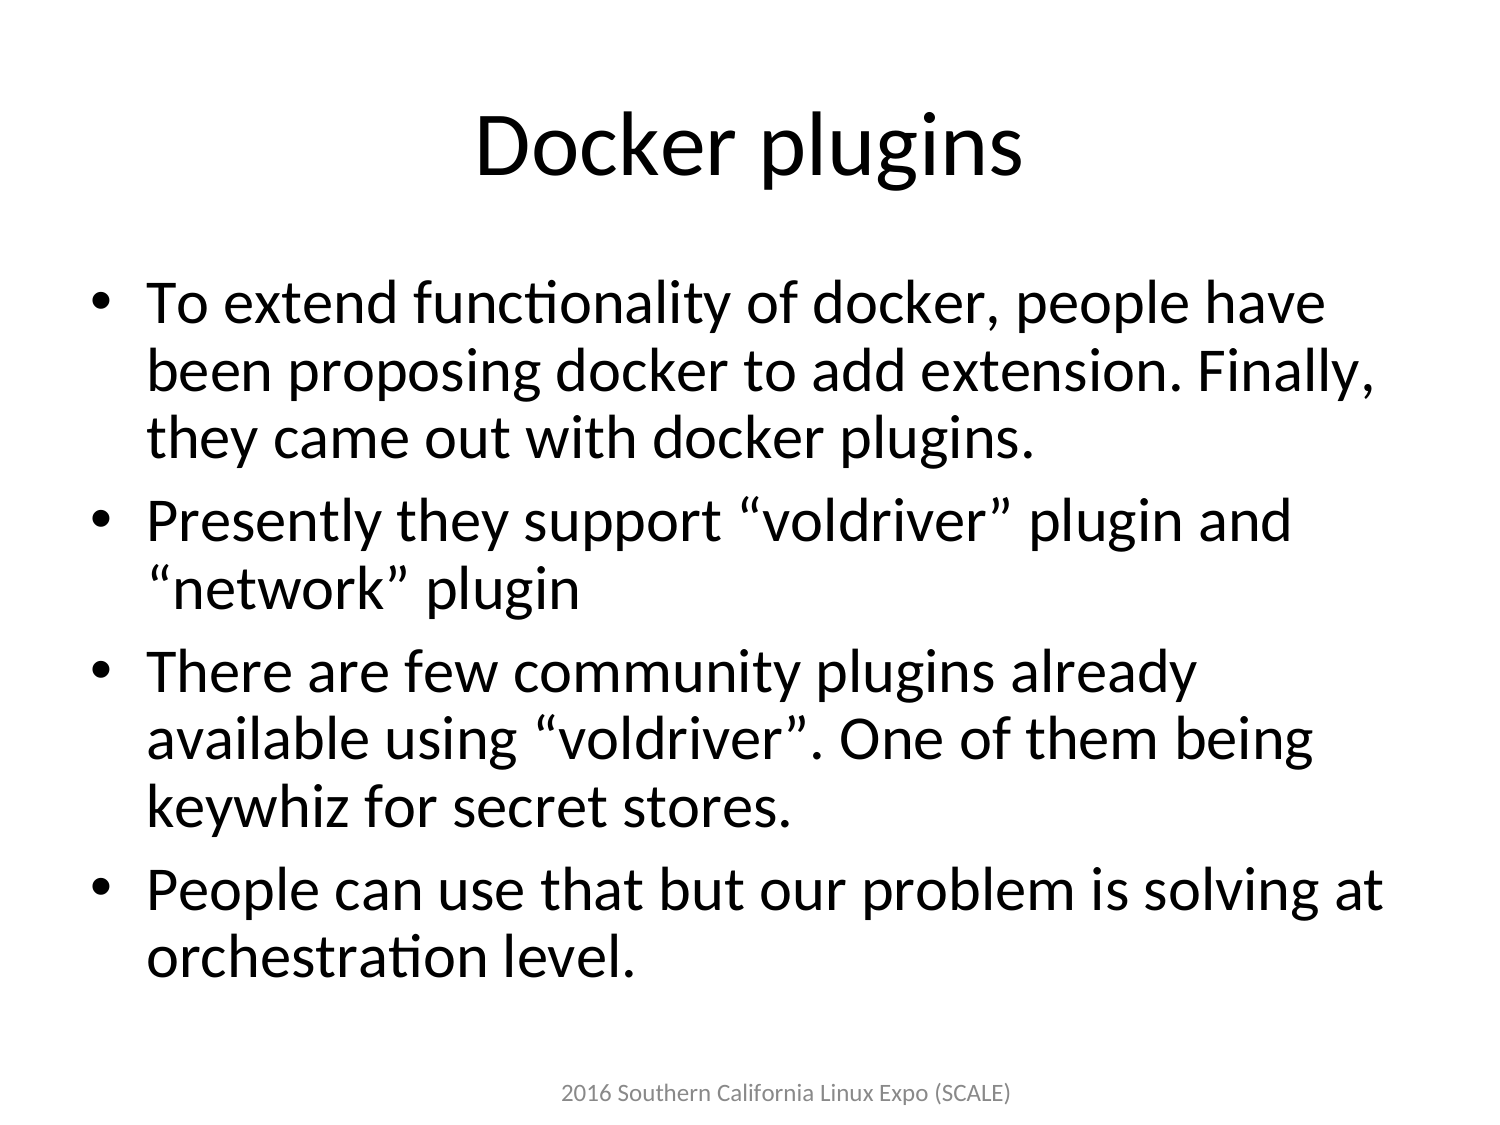

# Docker plugins
To extend functionality of docker, people have been proposing docker to add extension. Finally, they came out with docker plugins.
Presently they support “voldriver” plugin and “network” plugin
There are few community plugins already available using “voldriver”. One of them being keywhiz for secret stores.
People can use that but our problem is solving at orchestration level.
2016 Southern California Linux Expo (SCALE)